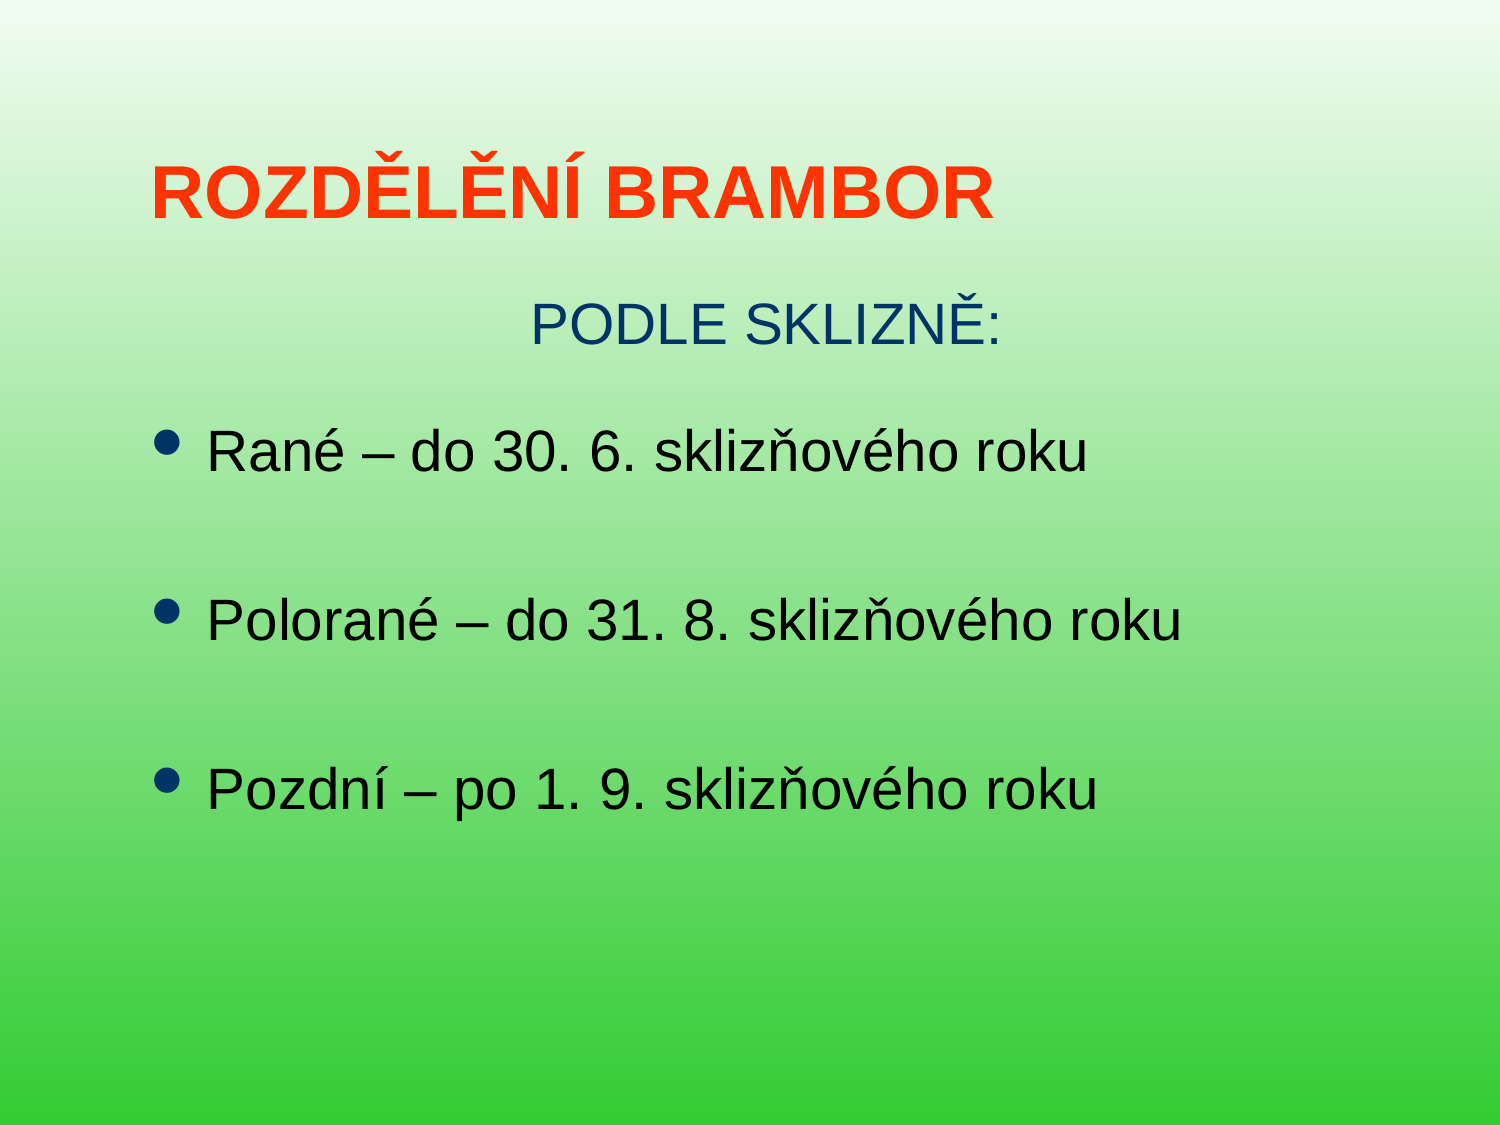

# ROZDĚLĚNÍ BRAMBOR
PODLE SKLIZNĚ:
Rané – do 30. 6. sklizňového roku
Polorané – do 31. 8. sklizňového roku
Pozdní – po 1. 9. sklizňového roku